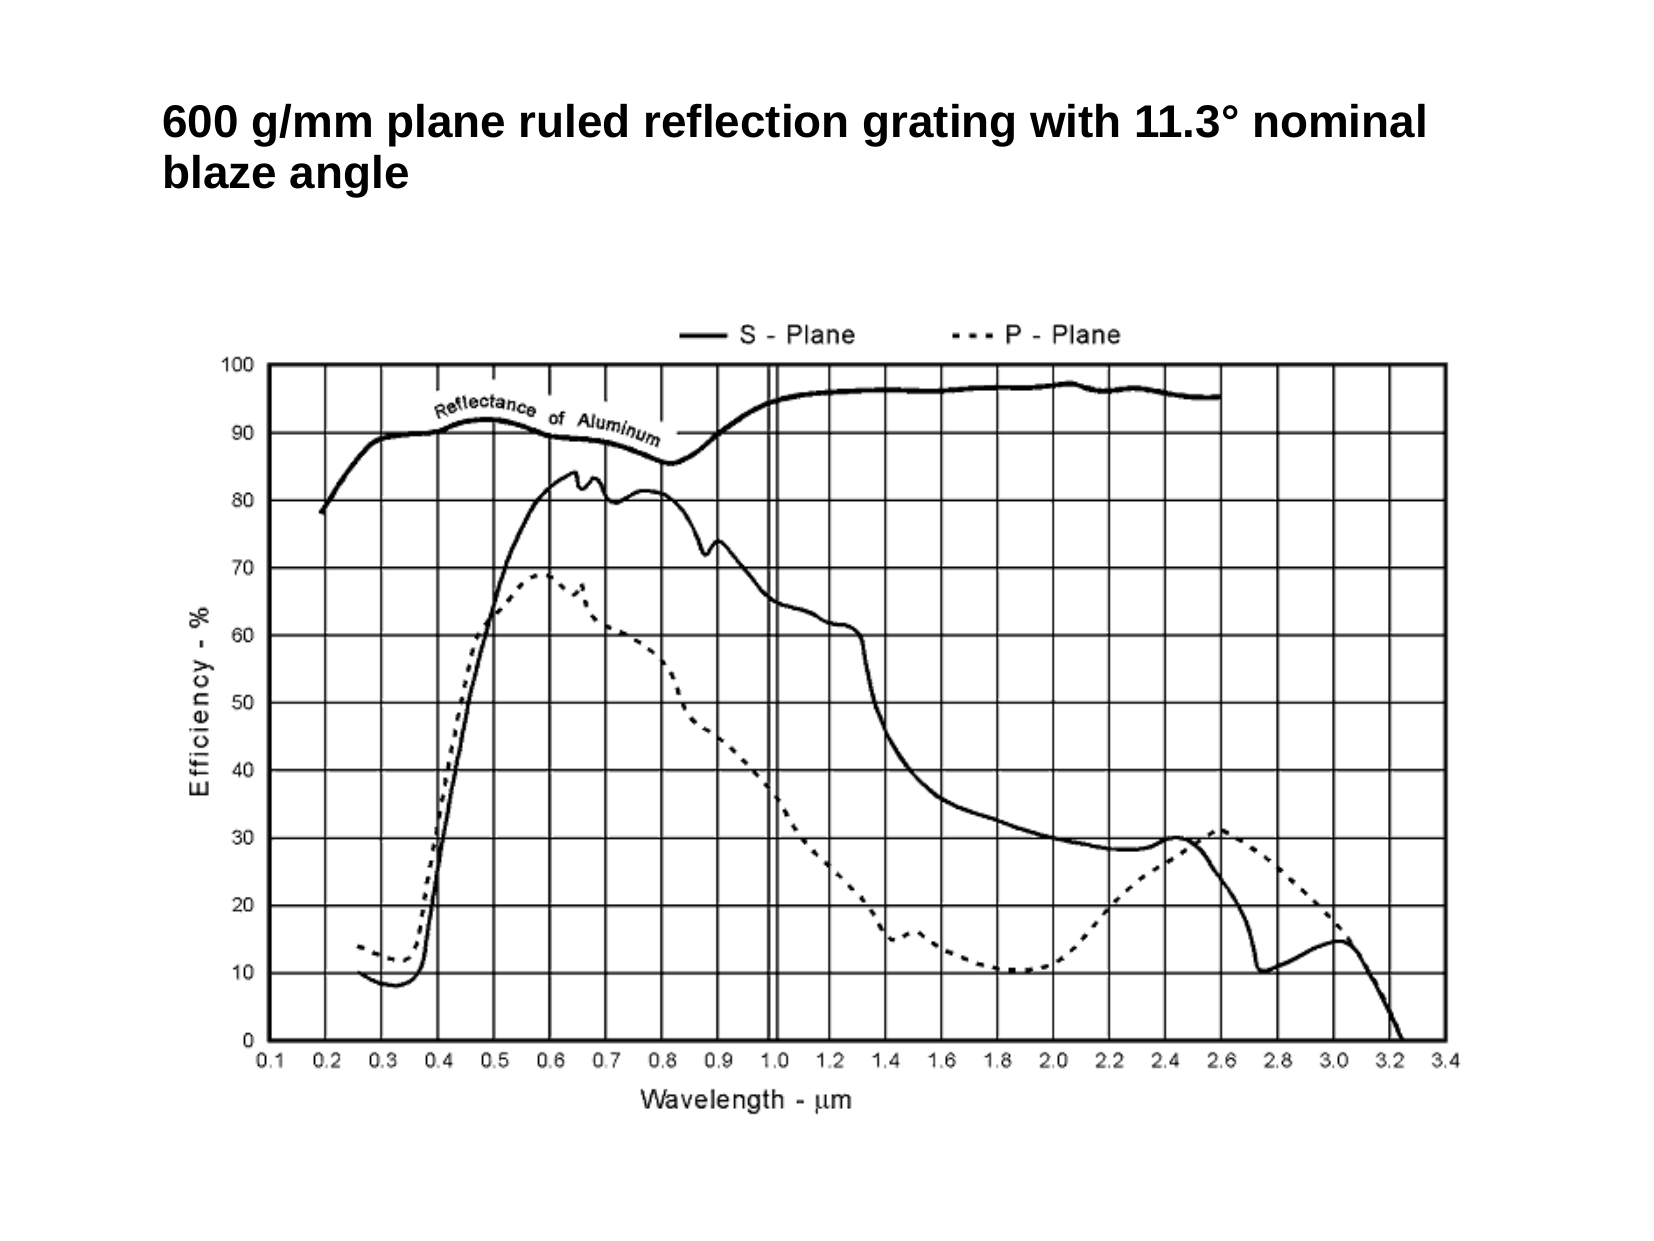

600 g/mm plane ruled reflection grating with 11.3° nominal blaze angle